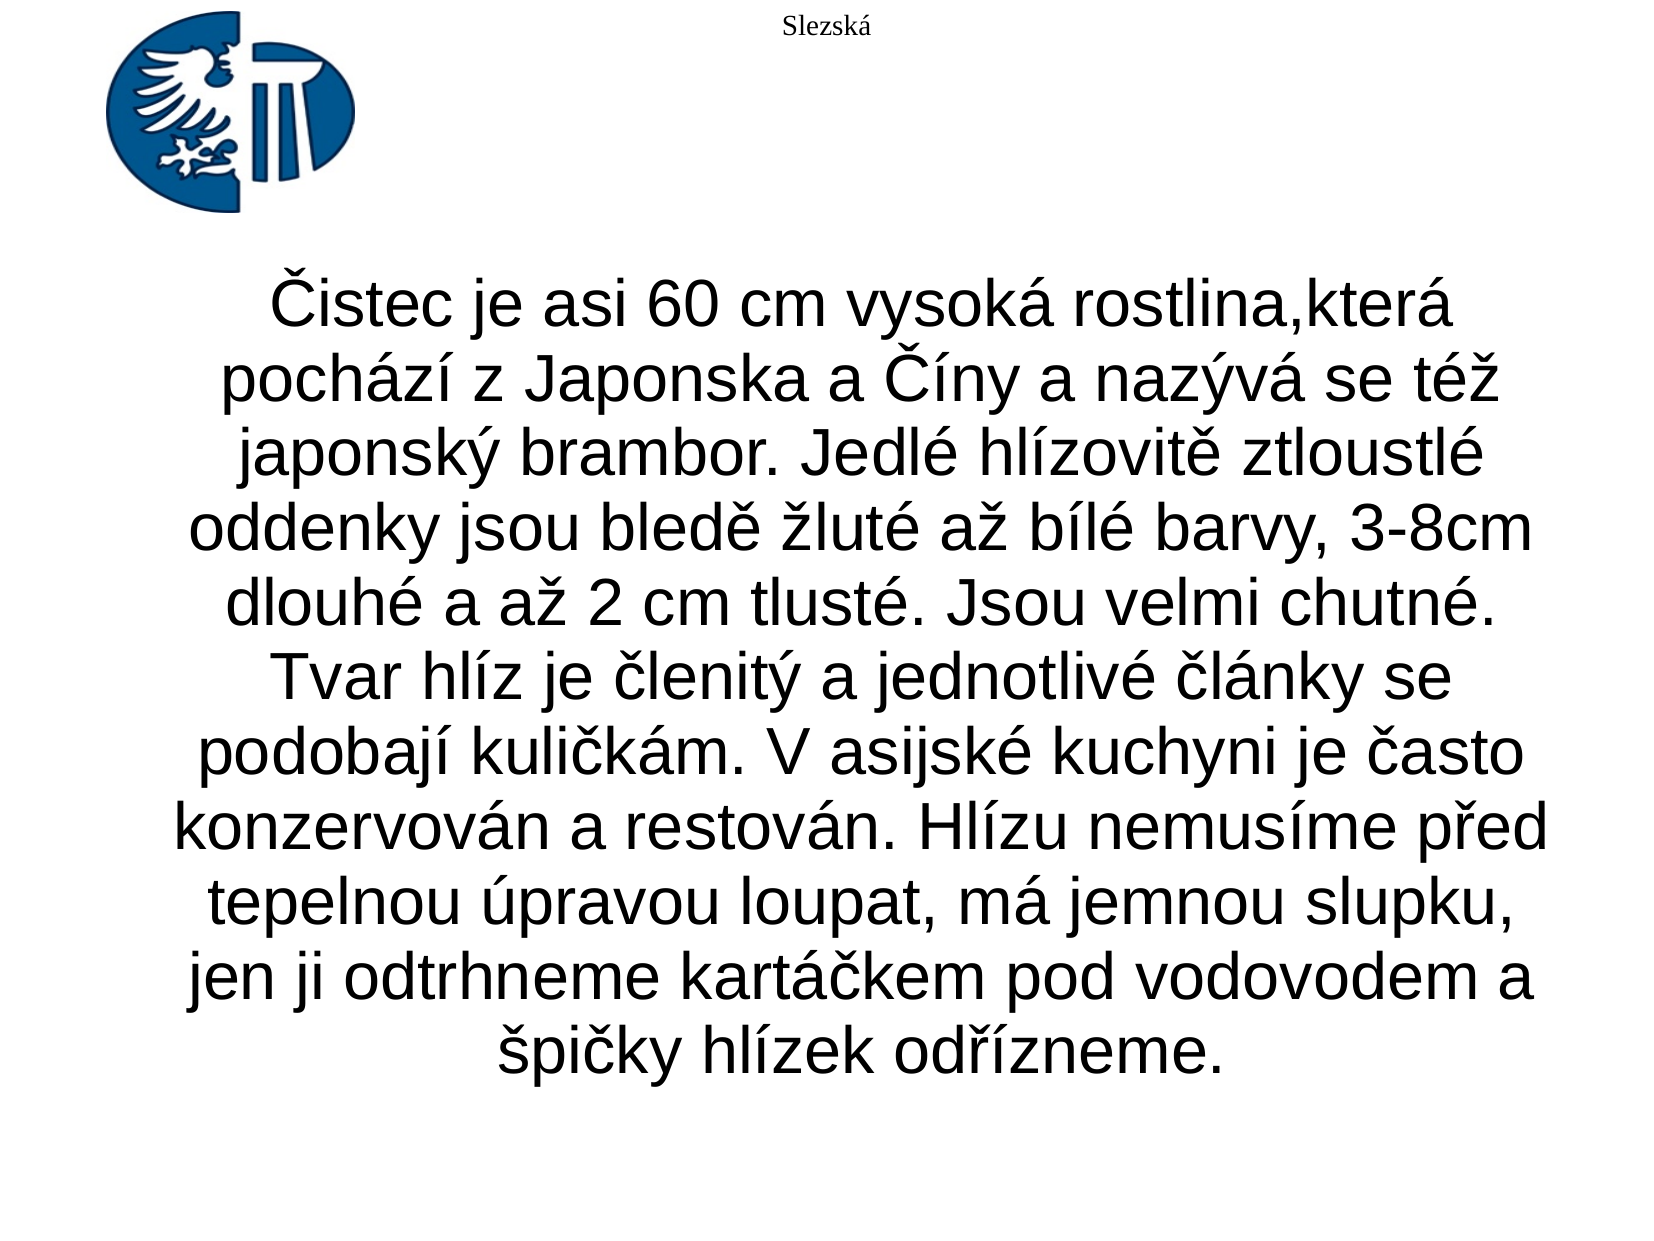

ahoj
# Čistec je asi 60 cm vysoká rostlina,která pochází z Japonska a Číny a nazývá se též japonský brambor. Jedlé hlízovitě ztloustlé oddenky jsou bledě žluté až bílé barvy, 3-8cm dlouhé a až 2 cm tlusté. Jsou velmi chutné. Tvar hlíz je členitý a jednotlivé články se podobají kuličkám. V asijské kuchyni je často konzervován a restován. Hlízu nemusíme před tepelnou úpravou loupat, má jemnou slupku, jen ji odtrhneme kartáčkem pod vodovodem a špičky hlízek odřízneme.